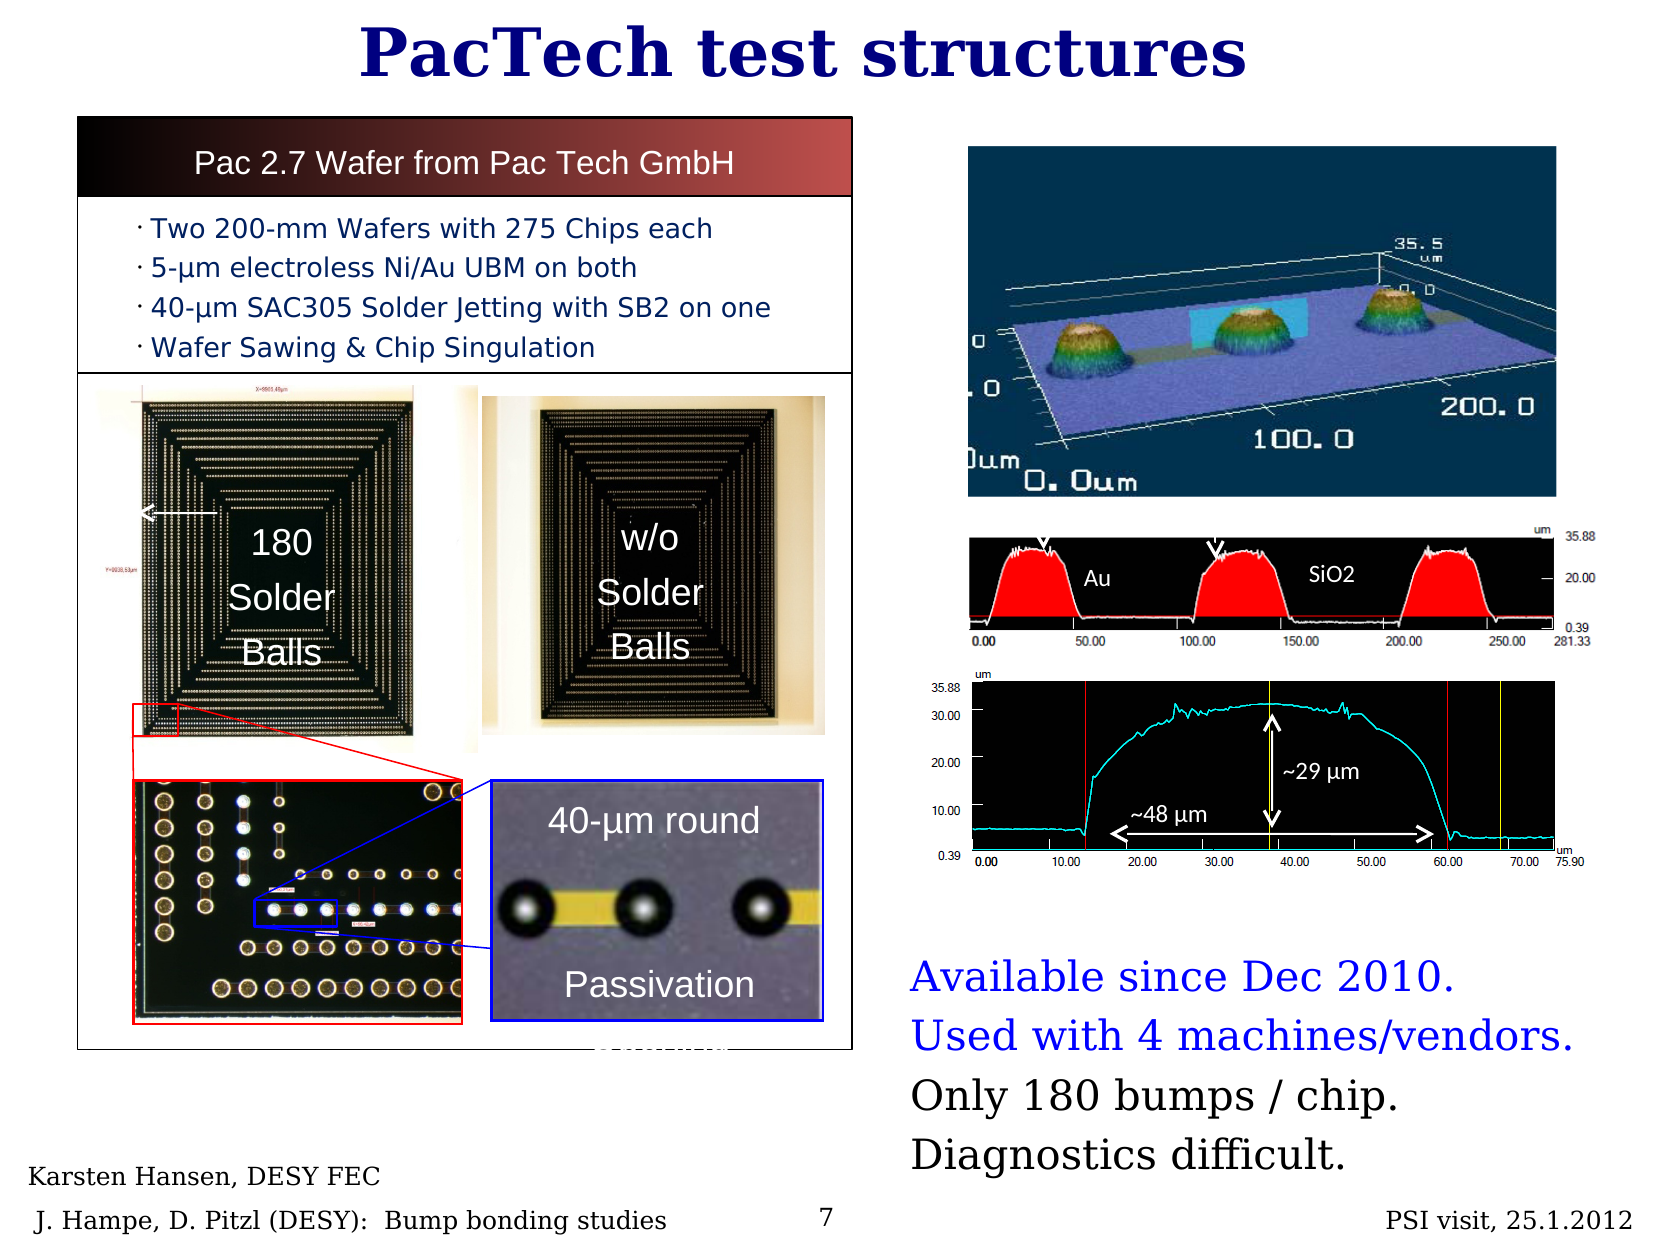

# PacTech test structures
Pac 2.7 Wafer from Pac Tech GmbH
 Two 200-mm Wafers with 275 Chips each
 5-µm electroless Ni/Au UBM on both
 40-µm SAC305 Solder Jetting with SB2 on one
 Wafer Sawing & Chip Singulation
w/o
Solder
Balls
180
Solder
Balls
SiO2
Au
~29 µm
40-µm round
Passivation Opening
~48 µm
Available since Dec 2010.
Used with 4 machines/vendors.
Only 180 bumps / chip.
Diagnostics difficult.
Karsten Hansen, DESY FEC